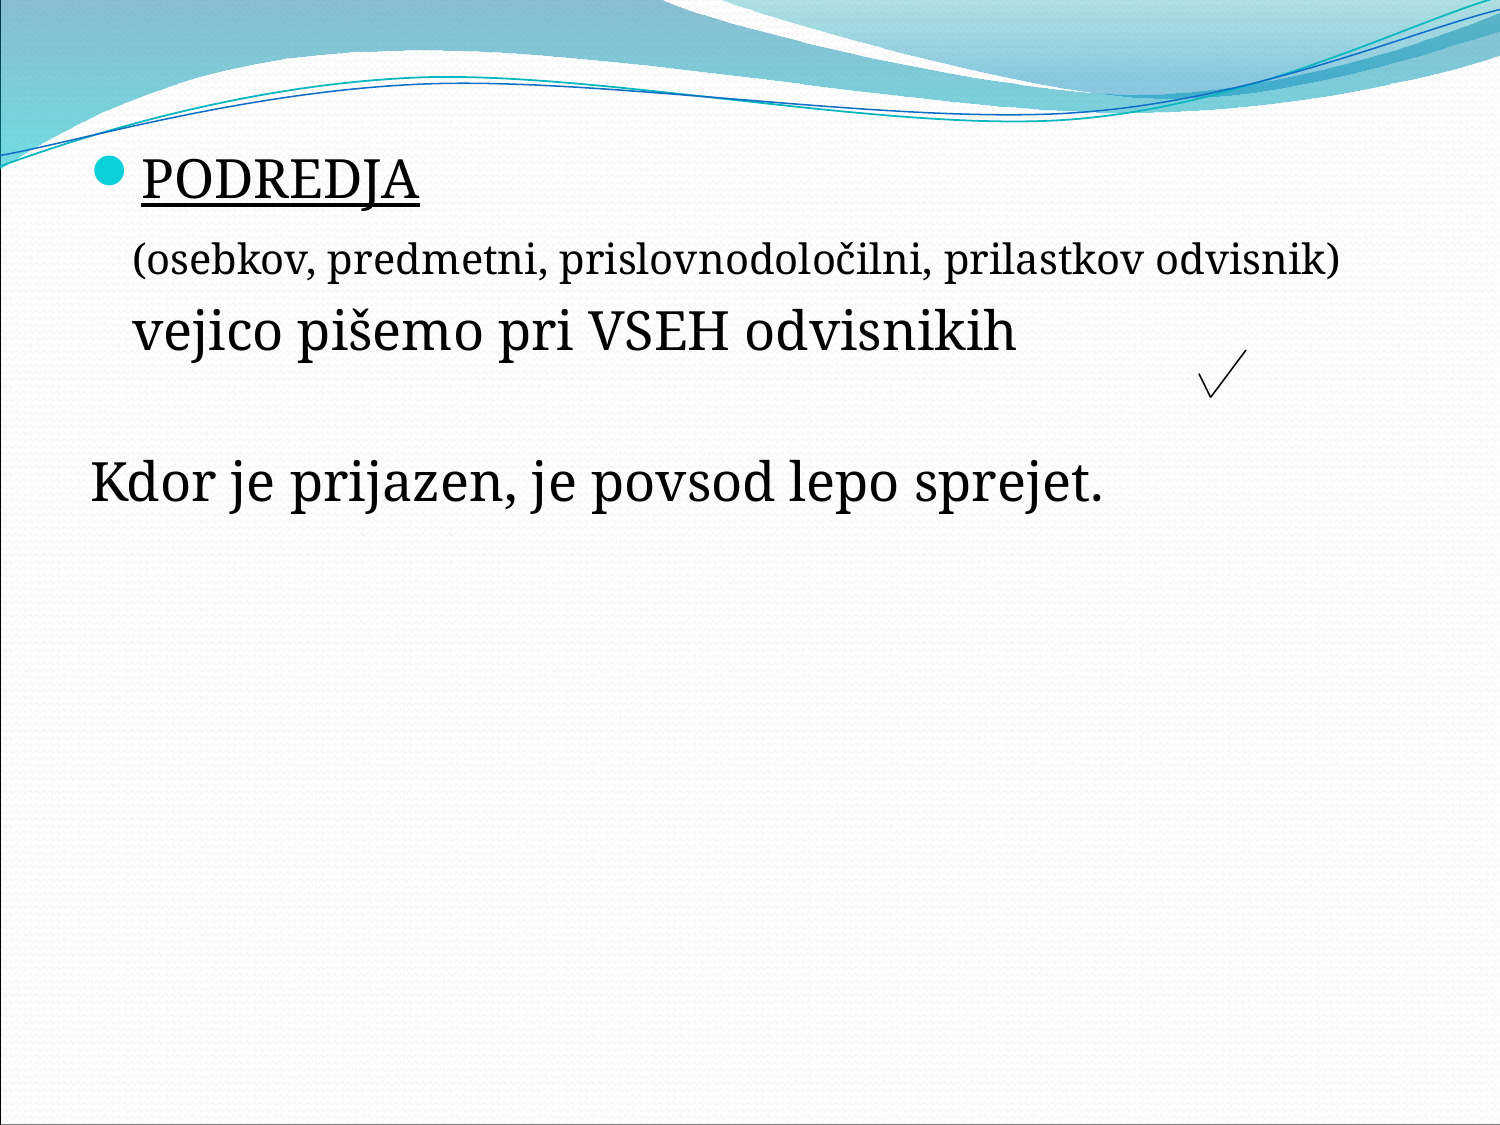

# PODREDJA
 (osebkov, predmetni, prislovnodoločilni, prilastkov odvisnik)
 vejico pišemo pri VSEH odvisnikih
Kdor je prijazen, je povsod lepo sprejet.